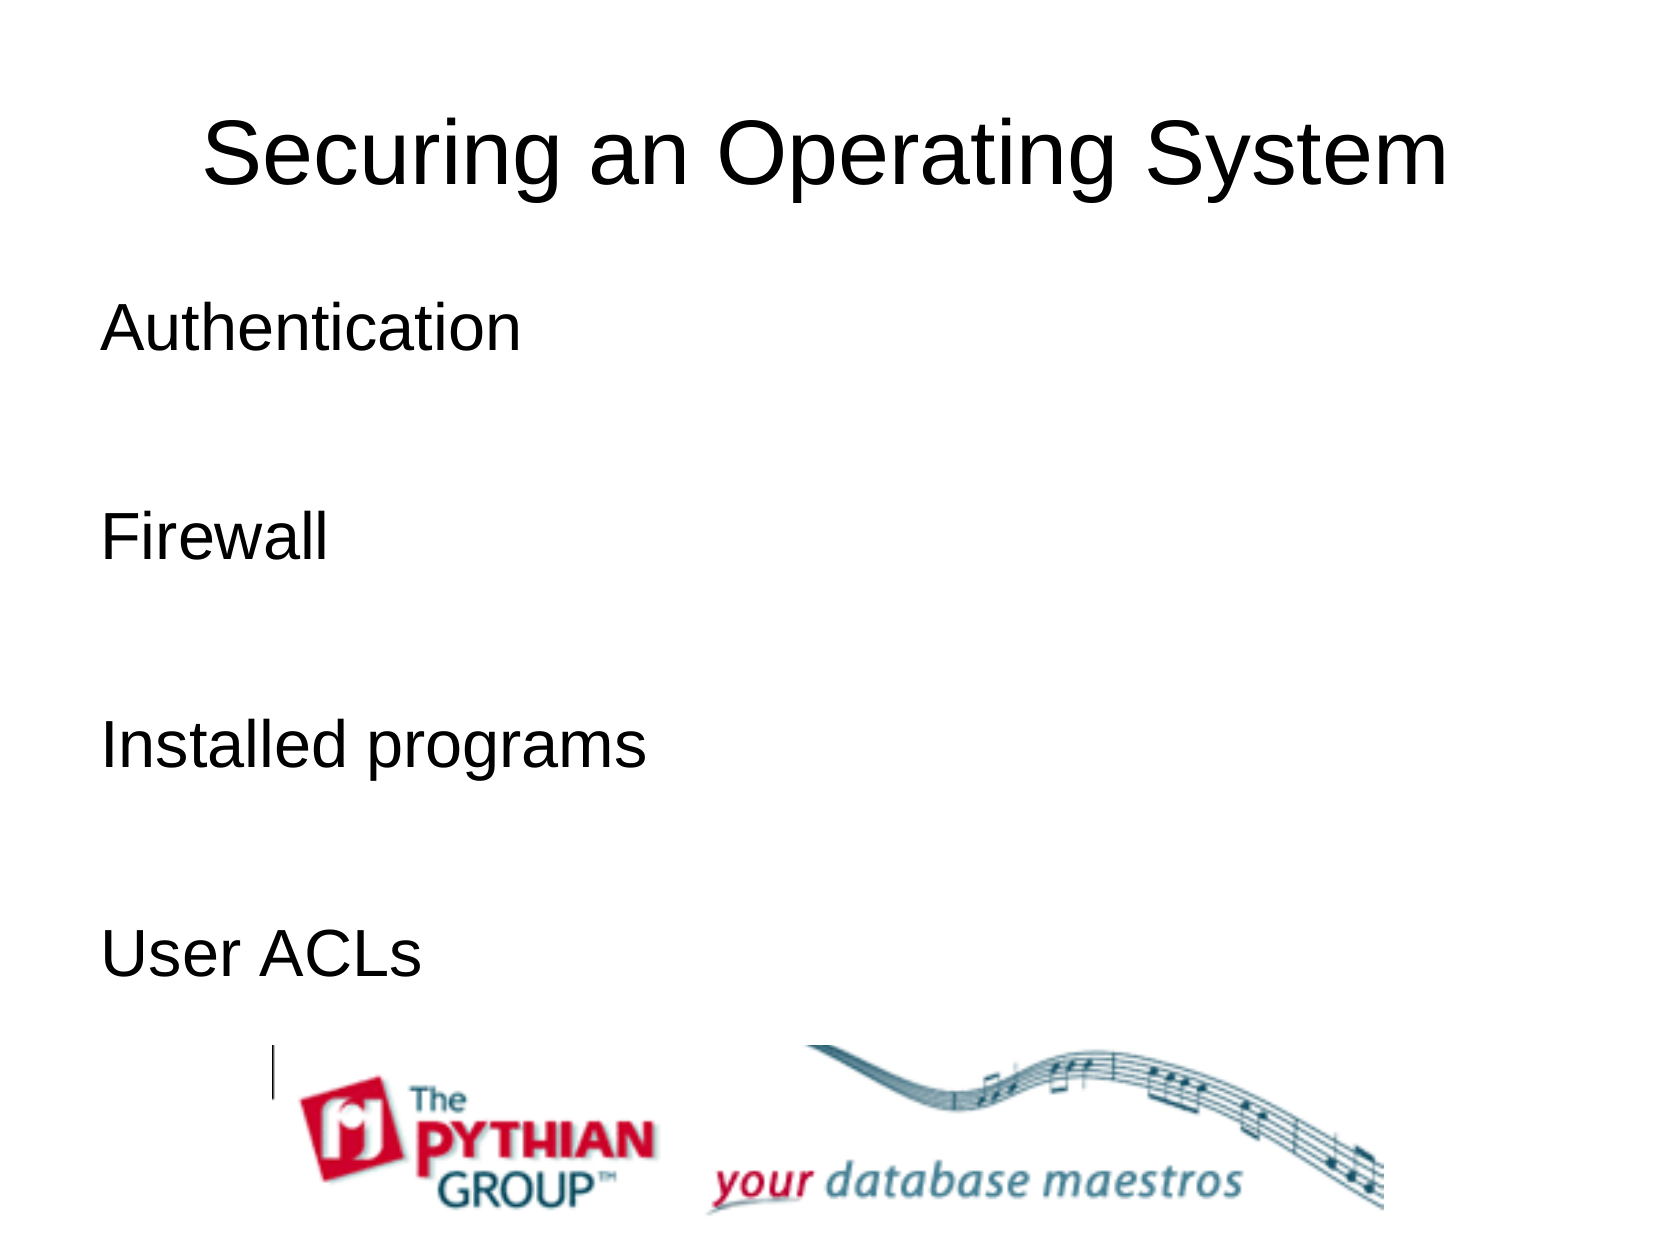

# Securing an Operating System
Authentication
Firewall
Installed programs
User ACLs